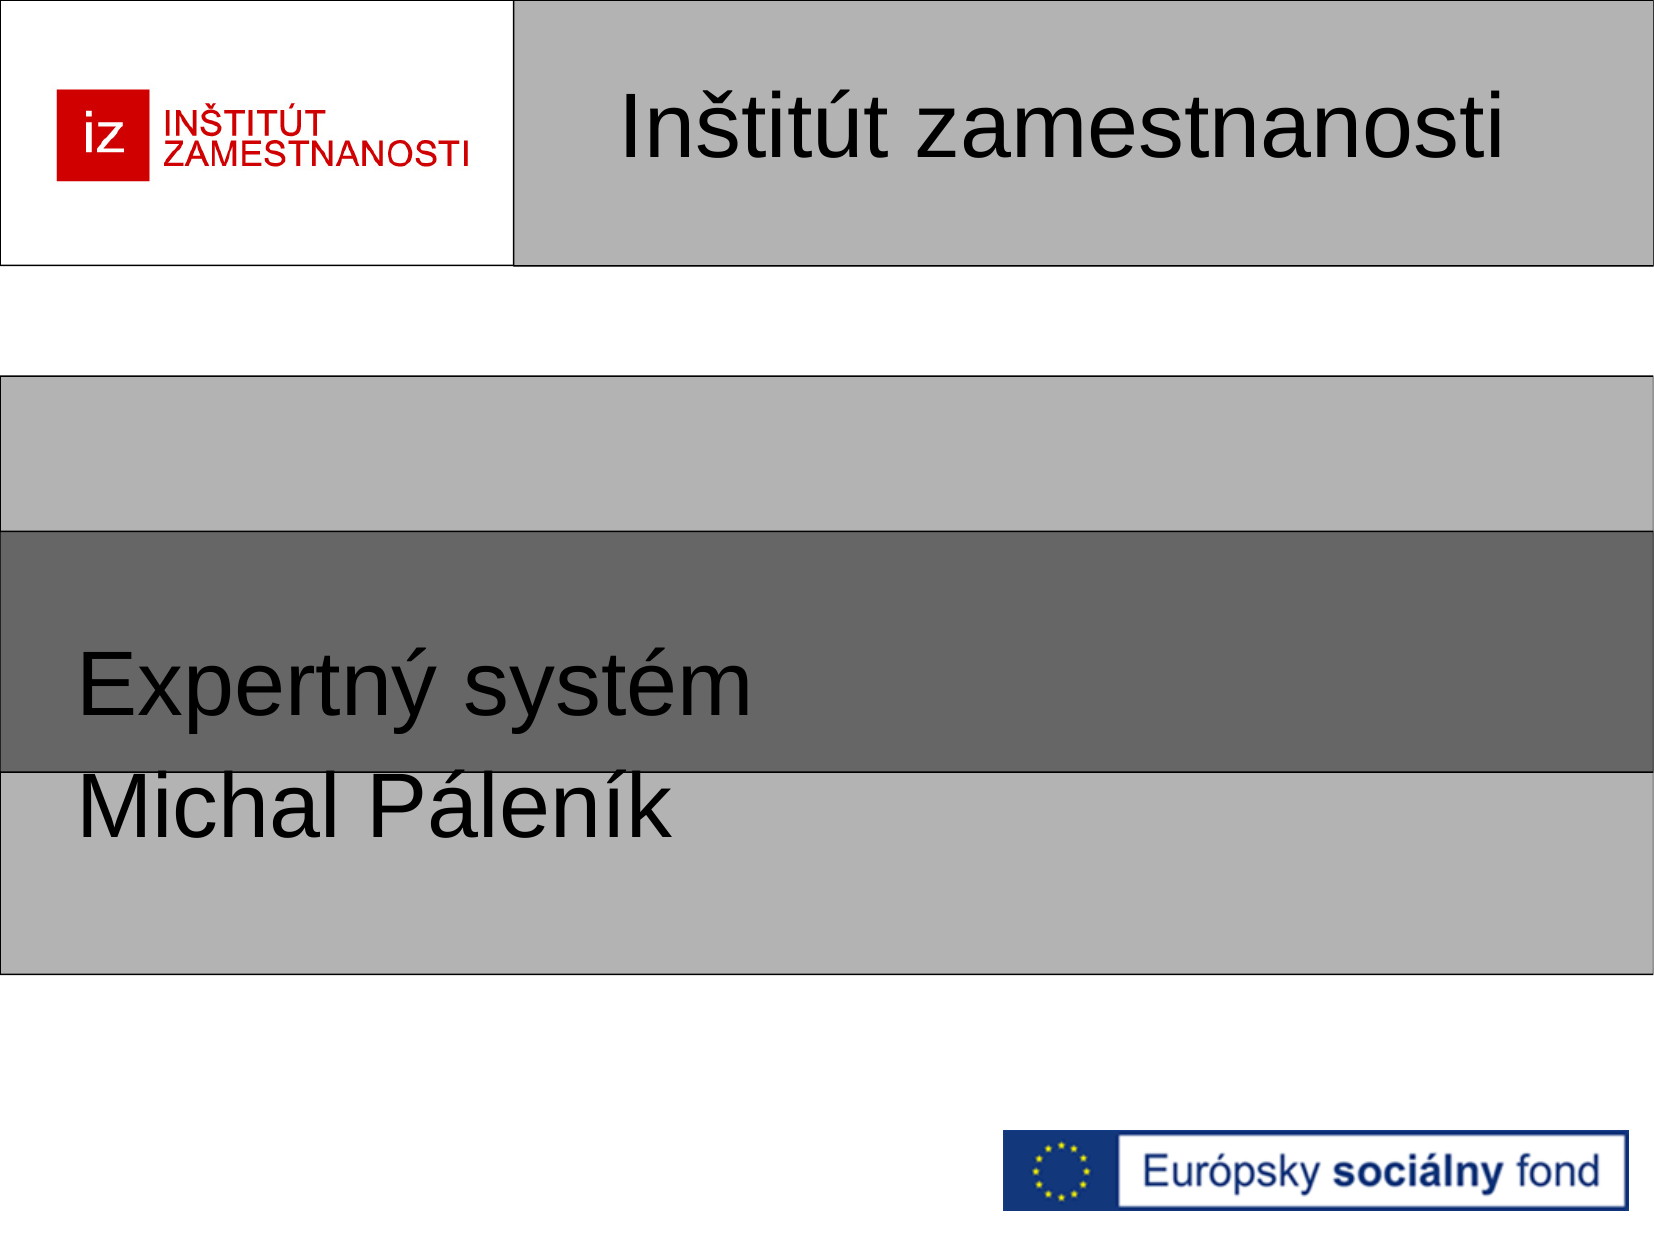

# Inštitút zamestnanosti
Expertný systém
Michal Páleník